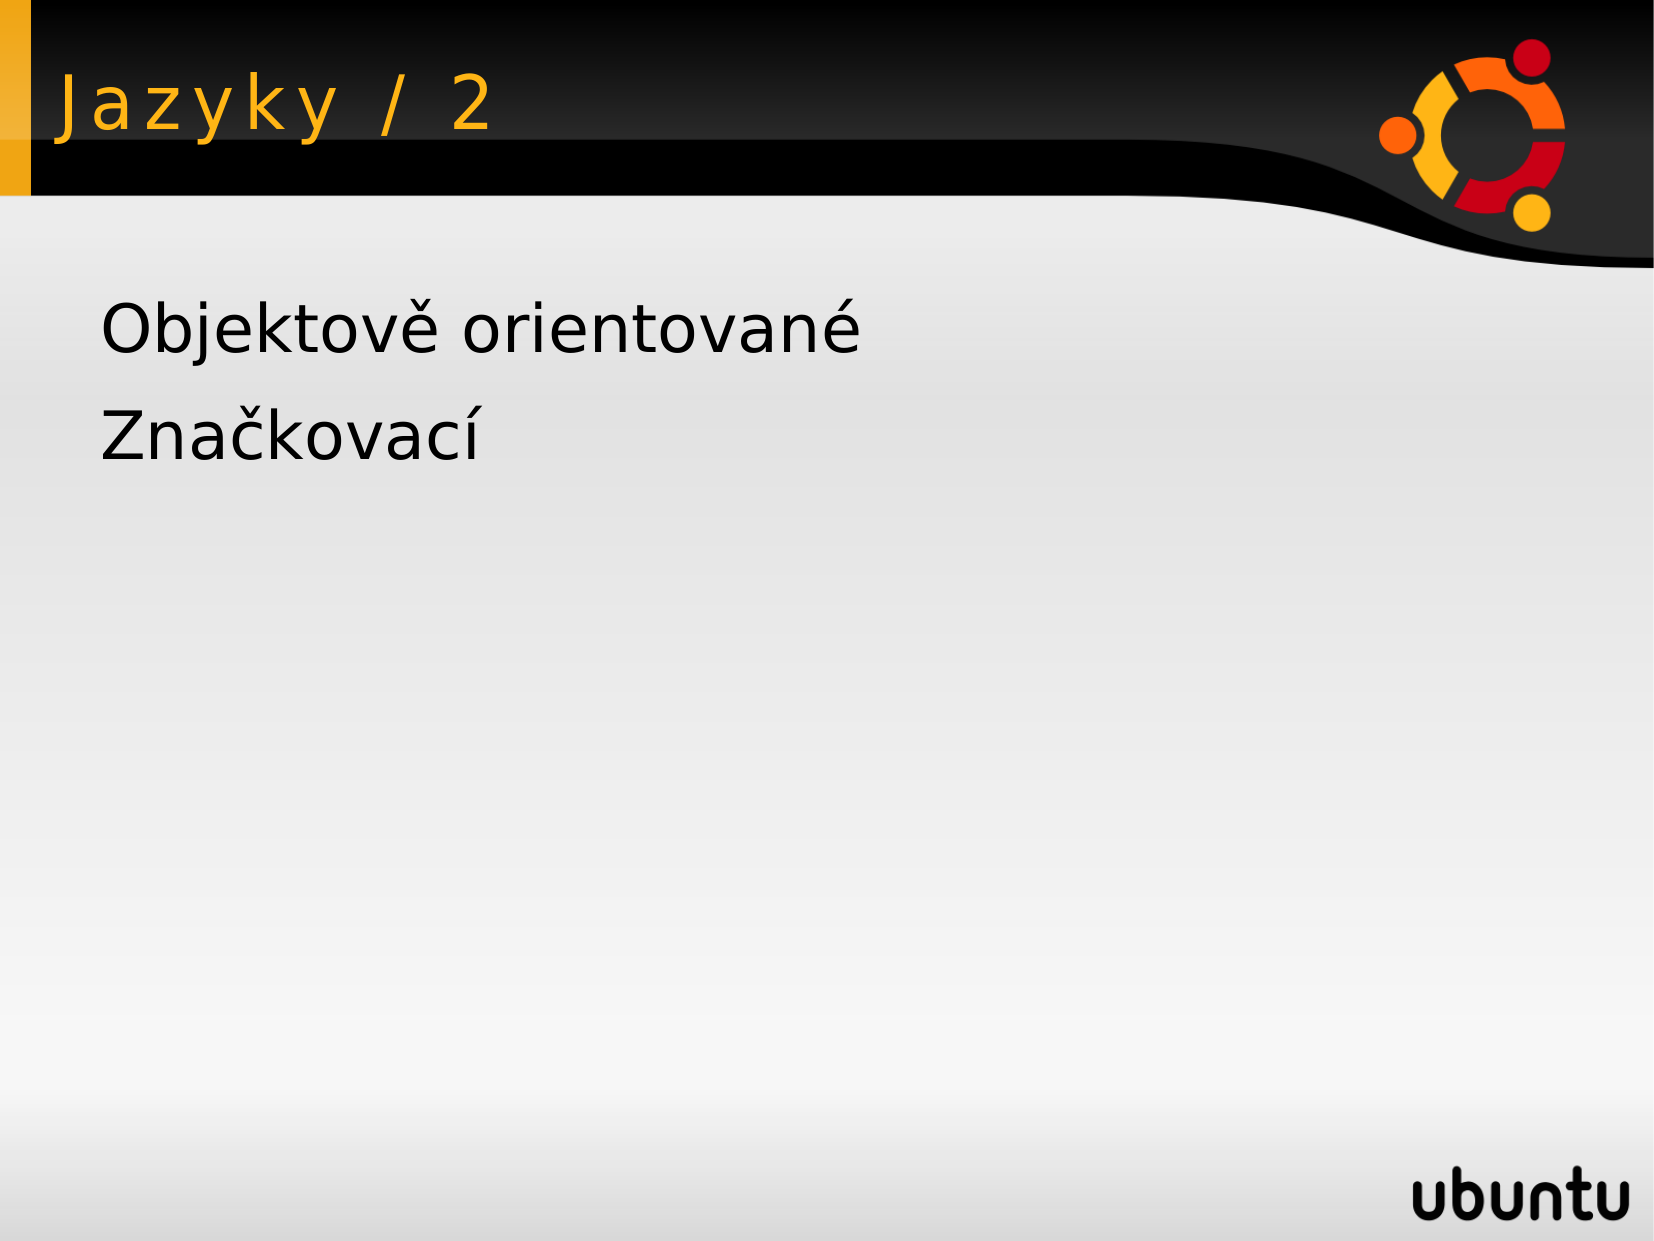

# Jazyky / 2
Objektově orientované
Značkovací